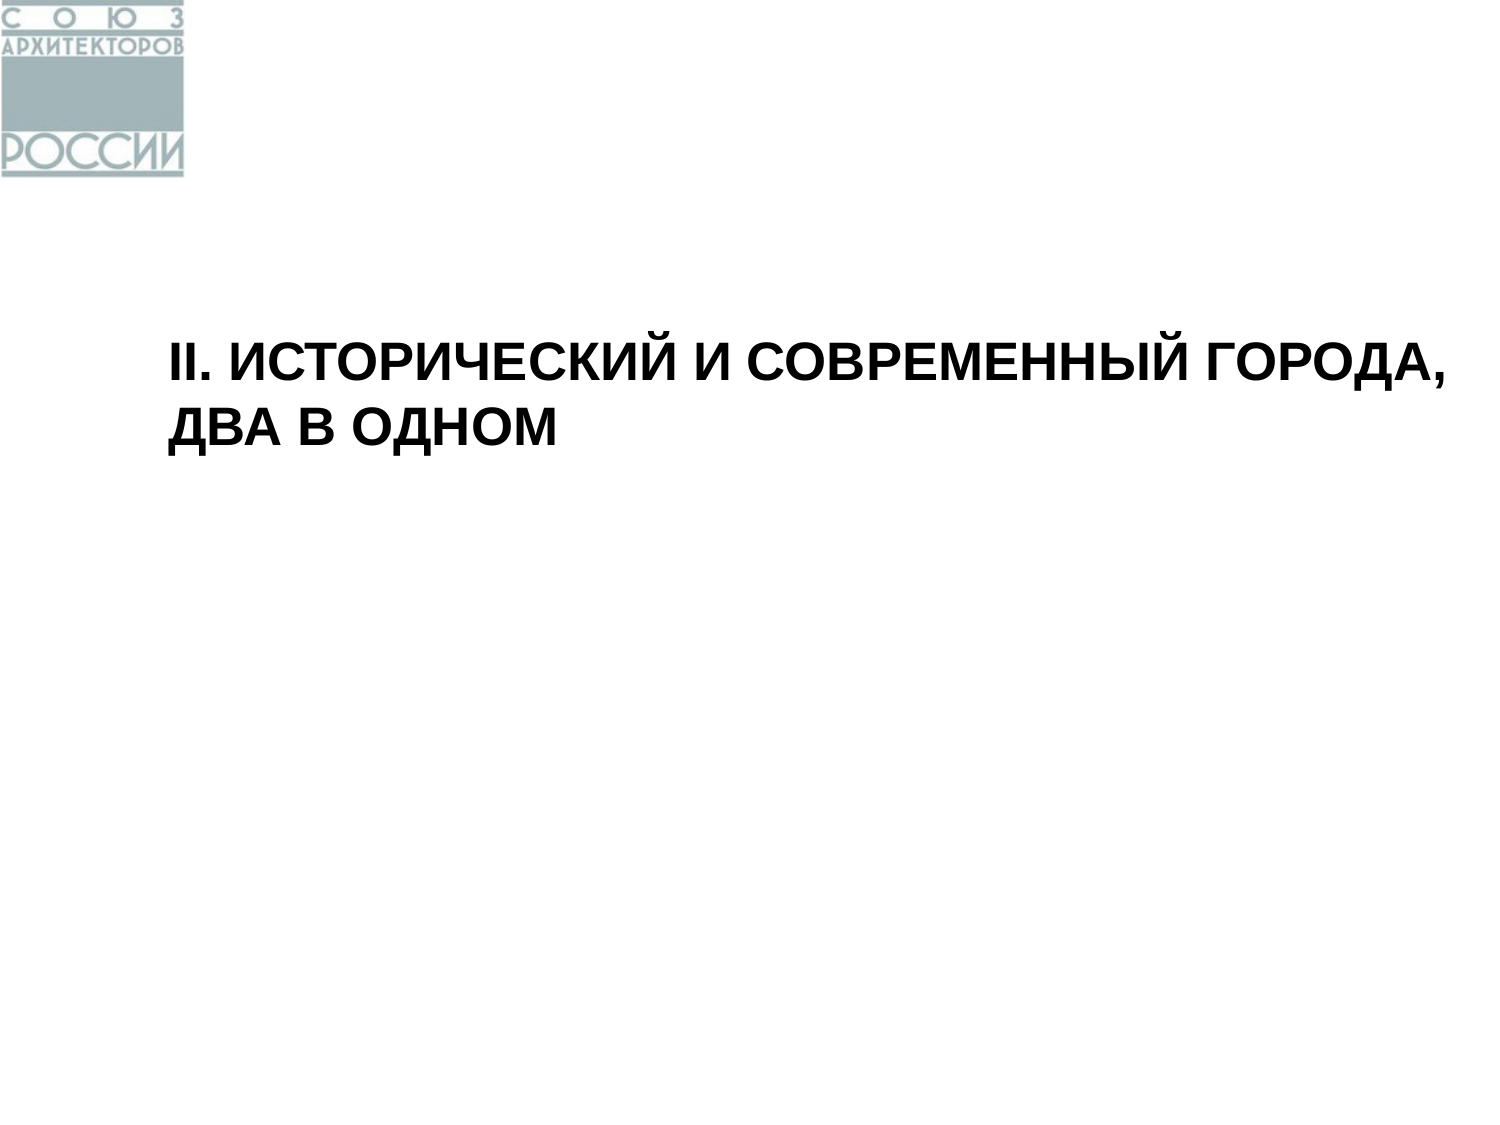

II. ИСТОРИЧЕСКИЙ И СОВРЕМЕННЫЙ ГОРОДА,
ДВА В ОДНОМ